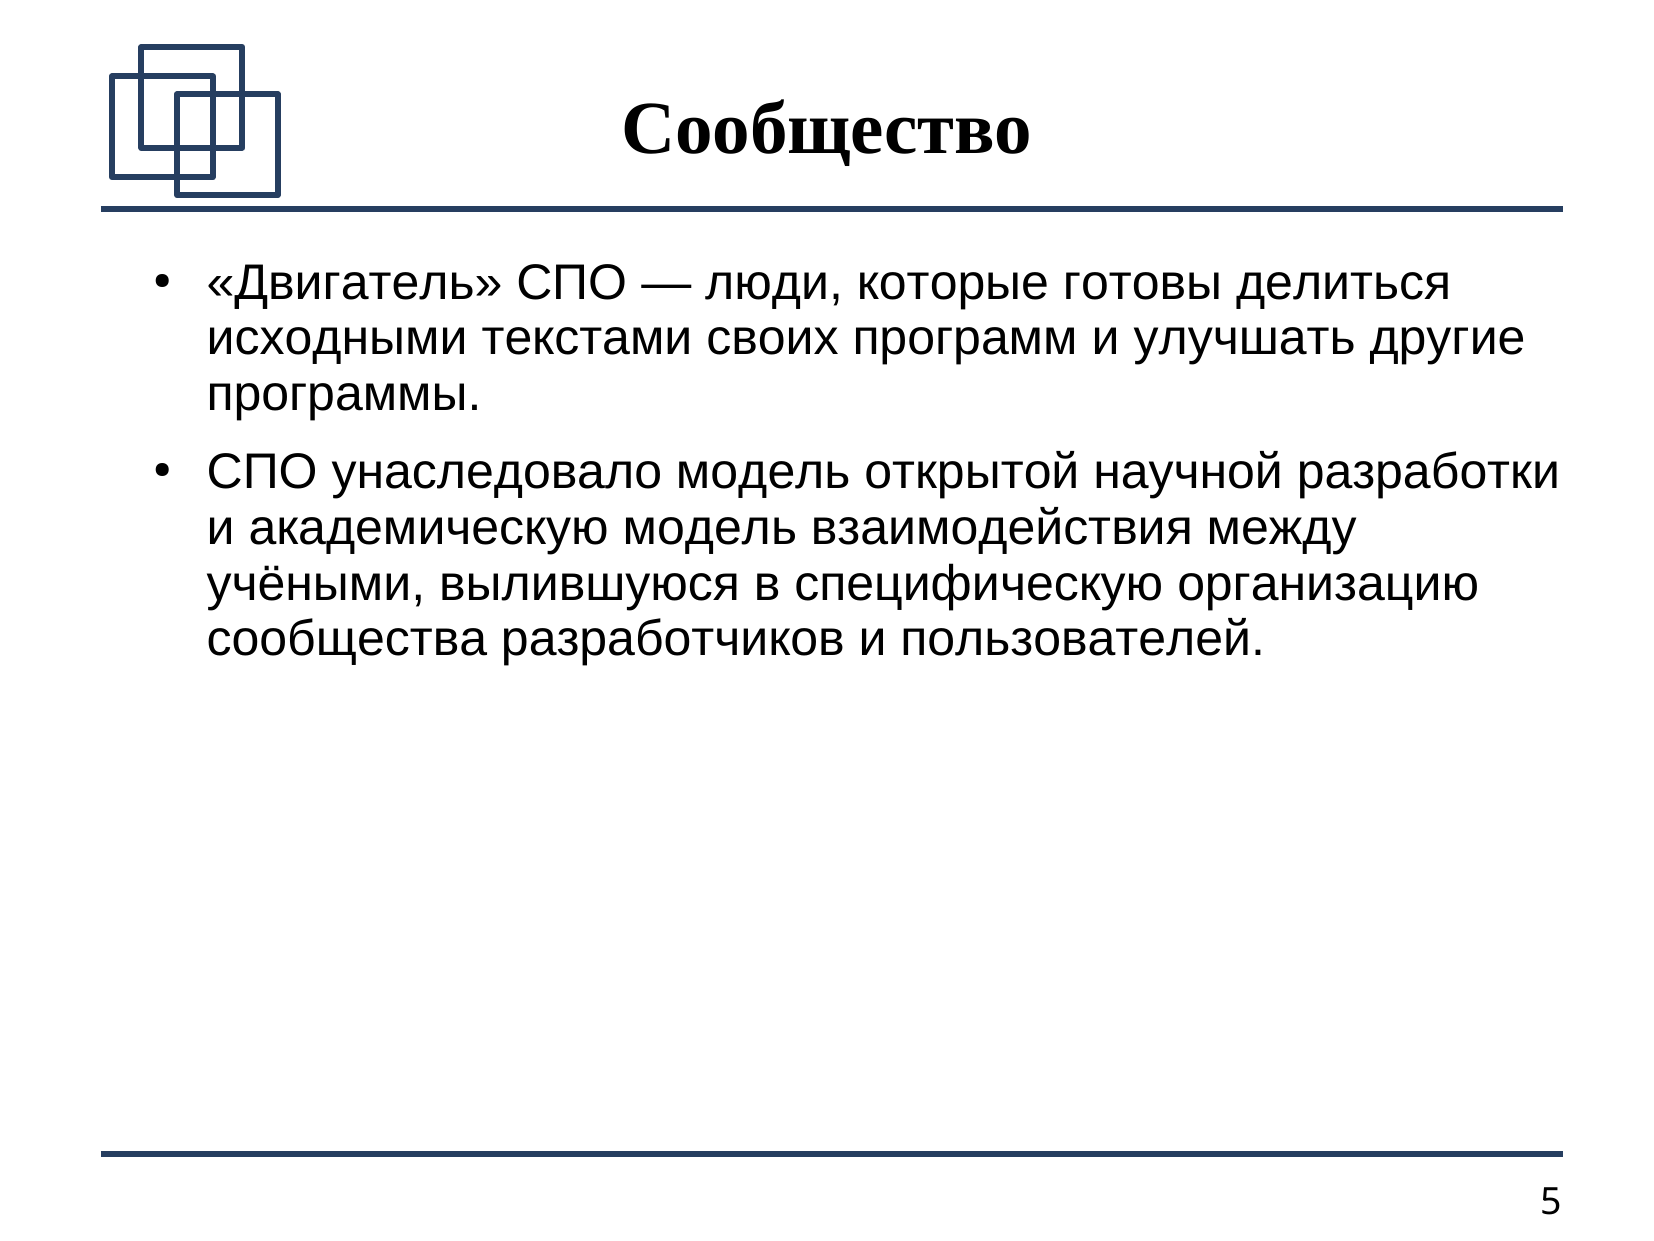

# Сообщество
«Двигатель» СПО — люди, которые готовы делиться исходными текстами своих программ и улучшать другие программы.
СПО унаследовало модель открытой научной разработки и академическую модель взаимодействия между учёными, вылившуюся в специфическую организацию сообщества разработчиков и пользователей.